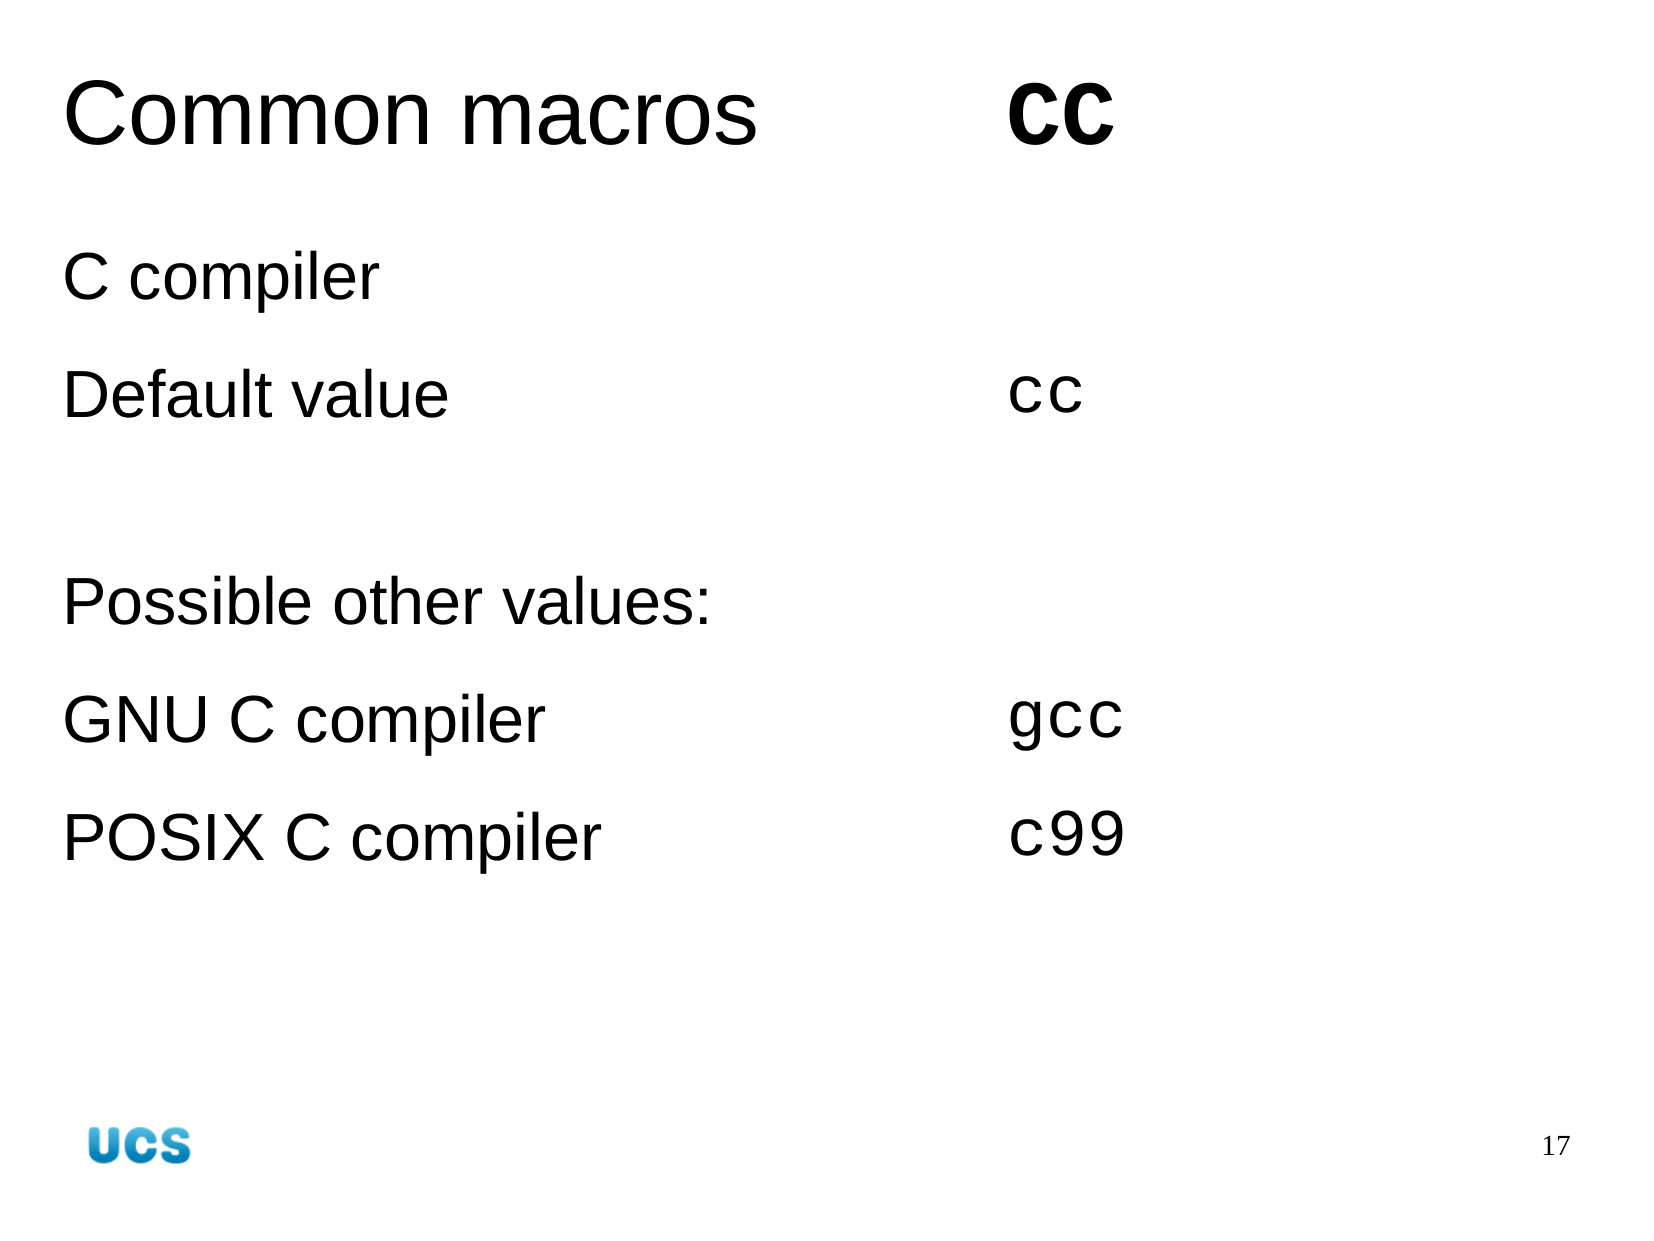

Common macros
CC
C compiler
Default value
cc
Possible other values:
GNU C compiler
gcc
POSIX C compiler
c99
17